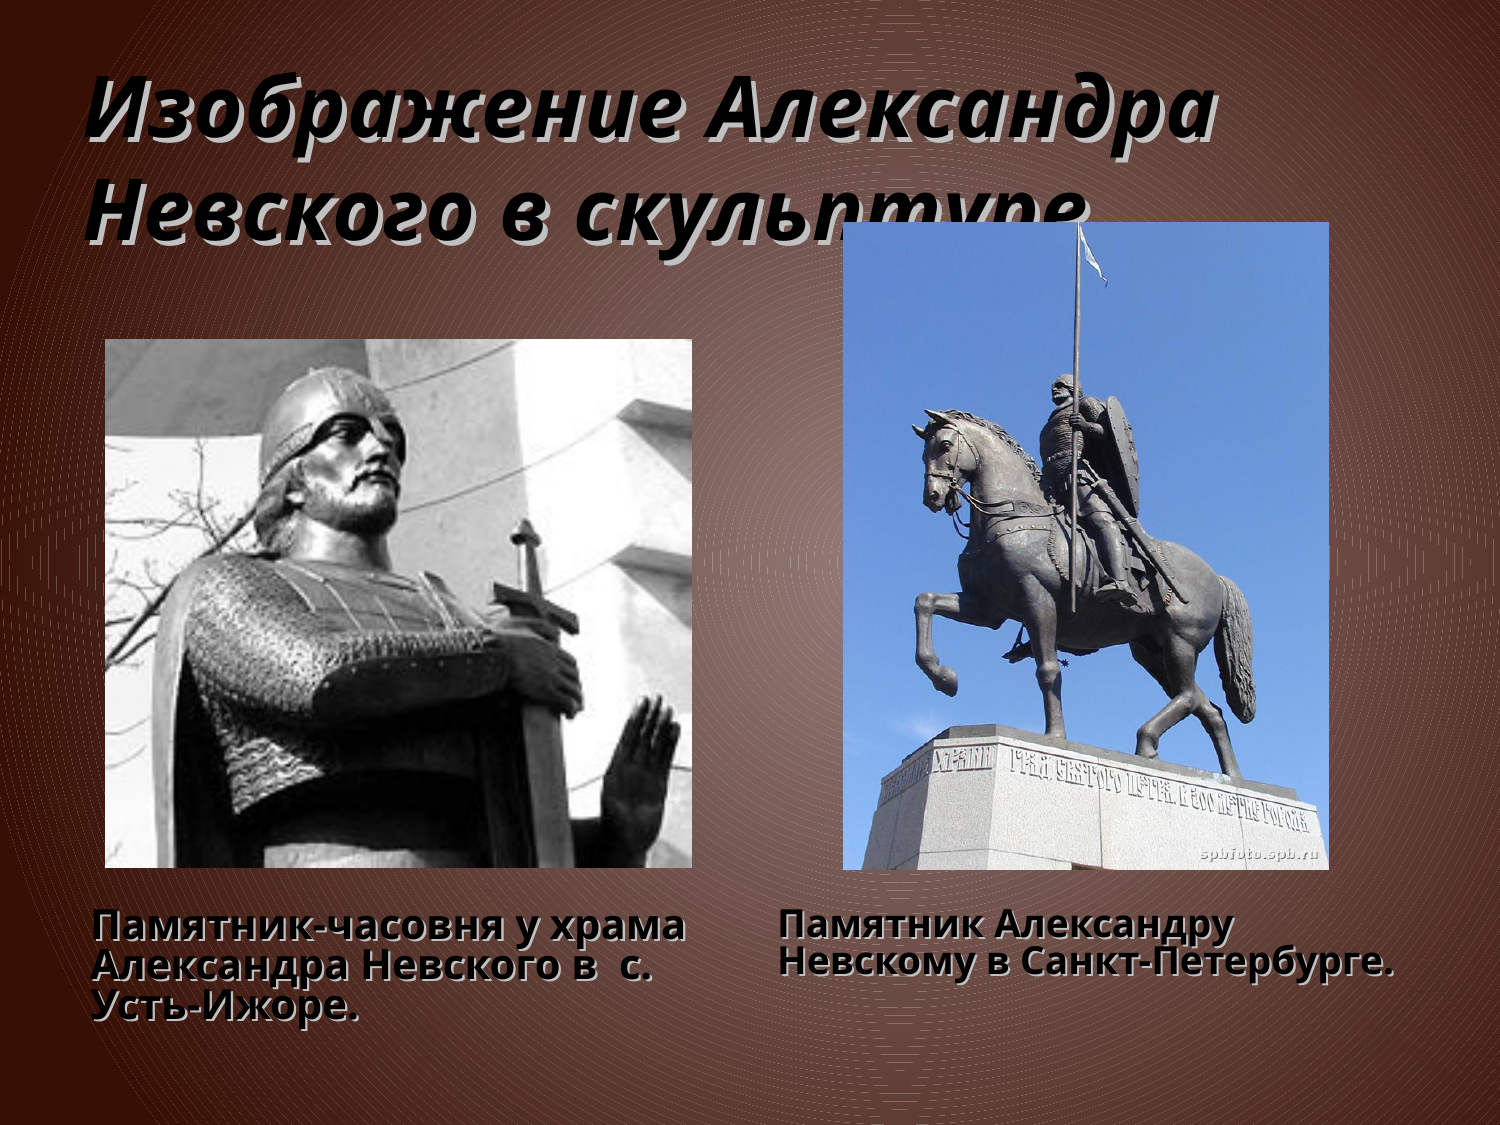

# Изображение Александра Невского в скульптуре
Памятник-часовня у храма Александра Невского в с. Усть-Ижоре.
Памятник Александру Невскому в Санкт-Петербурге.